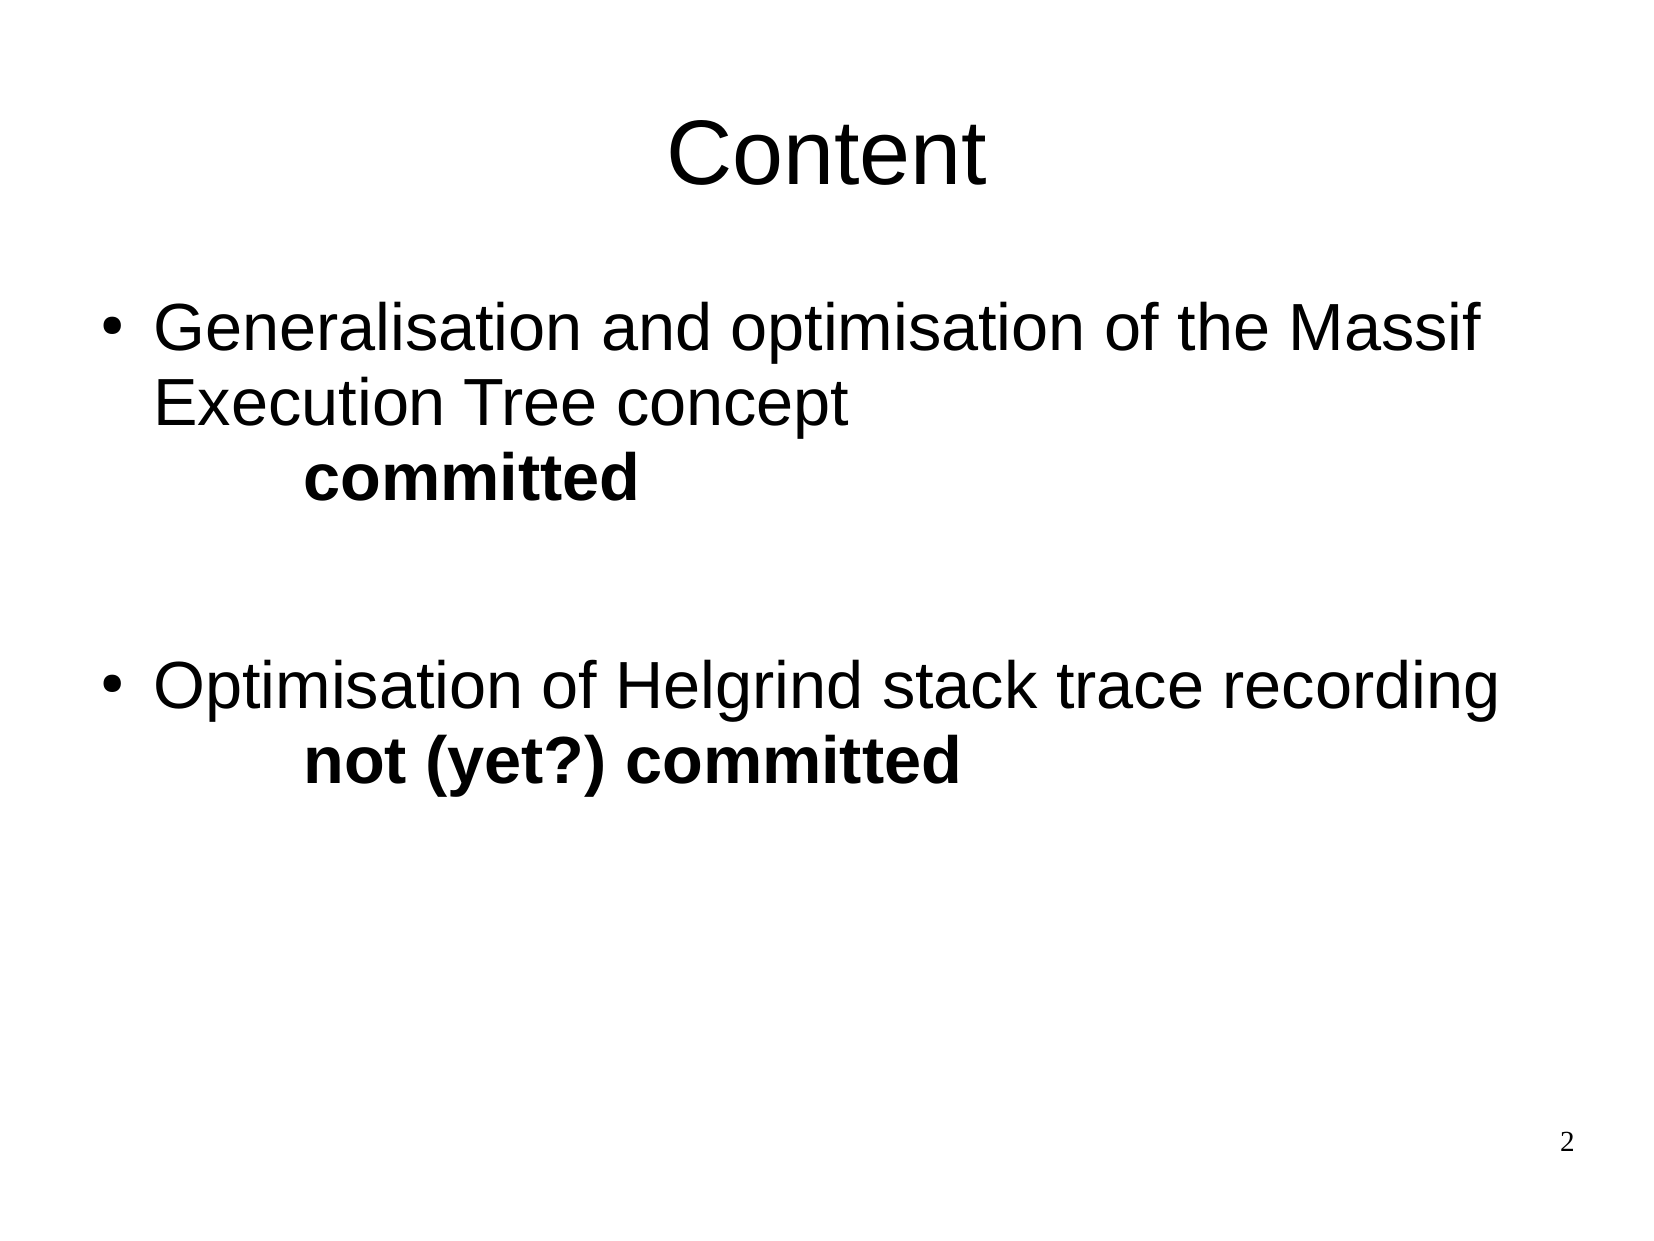

# Content
Generalisation and optimisation of the Massif Execution Tree concept
		committed
Optimisation of Helgrind stack trace recording
		not (yet?) committed
2